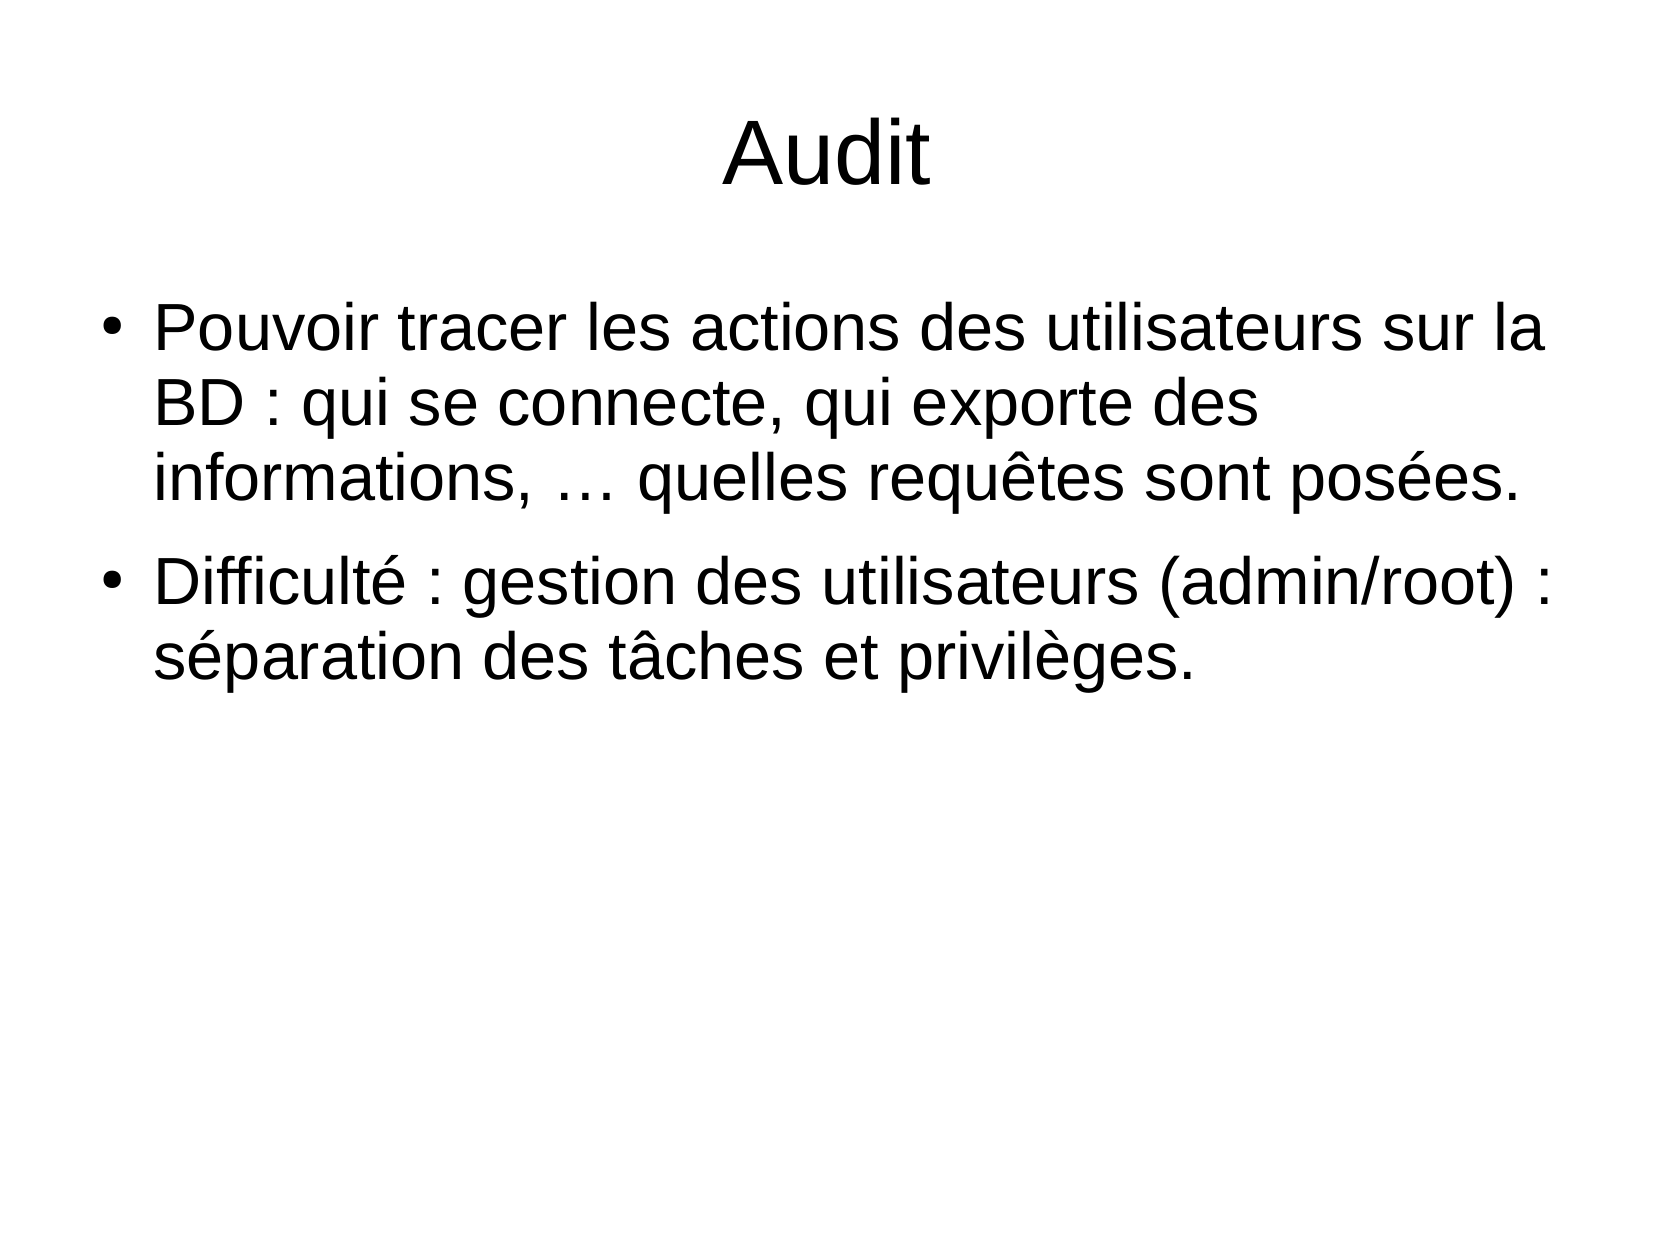

# Audit
Pouvoir tracer les actions des utilisateurs sur la BD : qui se connecte, qui exporte des informations, … quelles requêtes sont posées.
Difficulté : gestion des utilisateurs (admin/root) : séparation des tâches et privilèges.